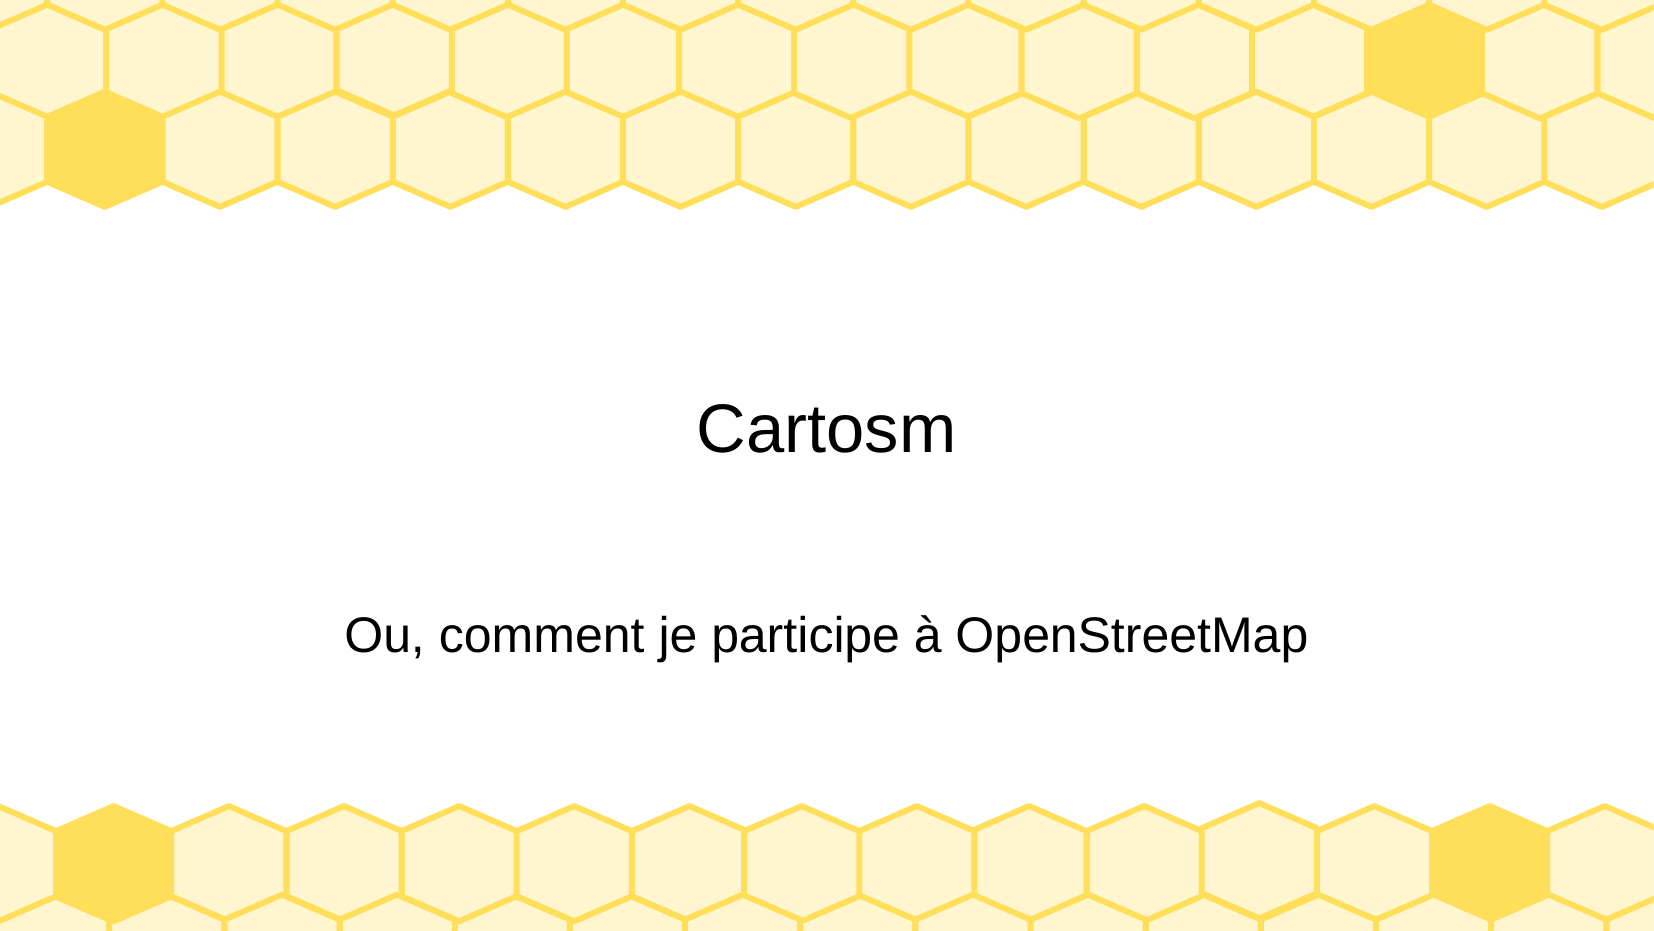

# Cartosm
Ou, comment je participe à OpenStreetMap